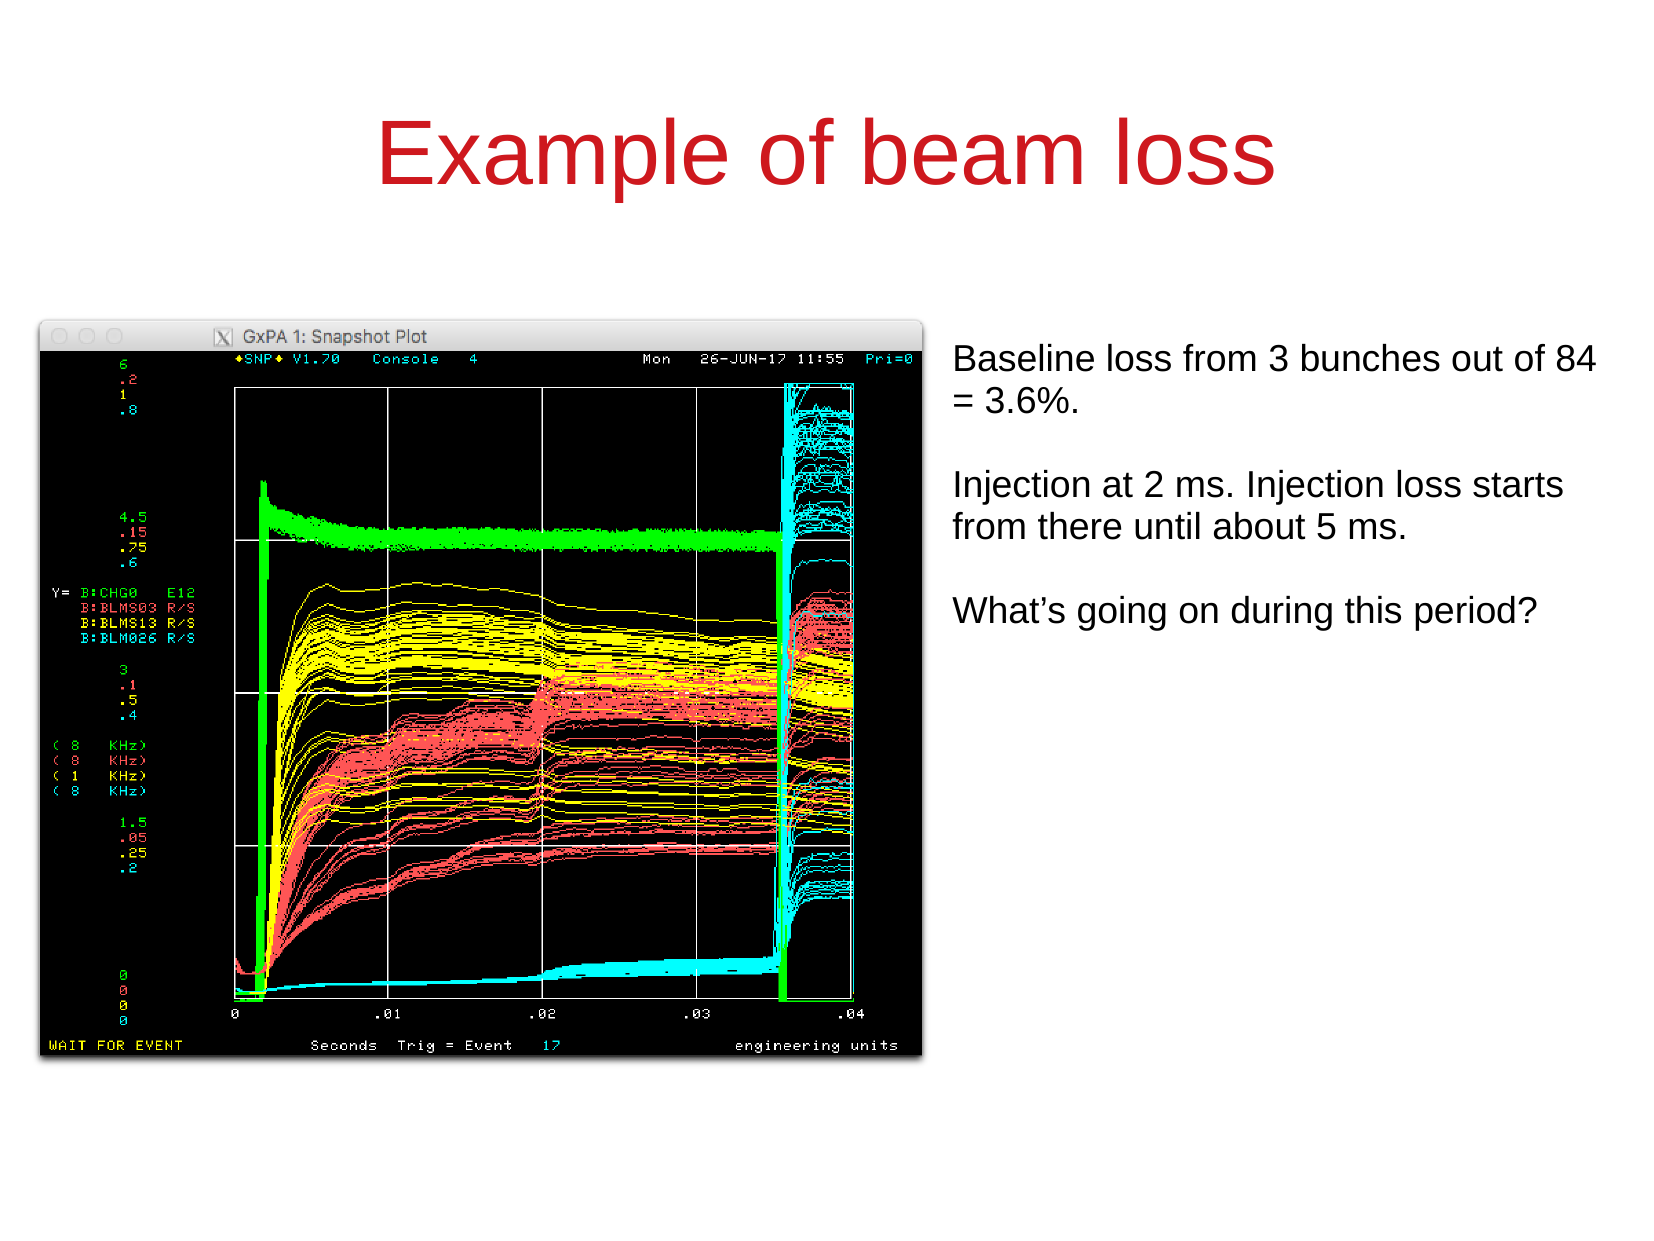

# Example of beam loss
Baseline loss from 3 bunches out of 84 = 3.6%.
Injection at 2 ms. Injection loss starts from there until about 5 ms.
What’s going on during this period?